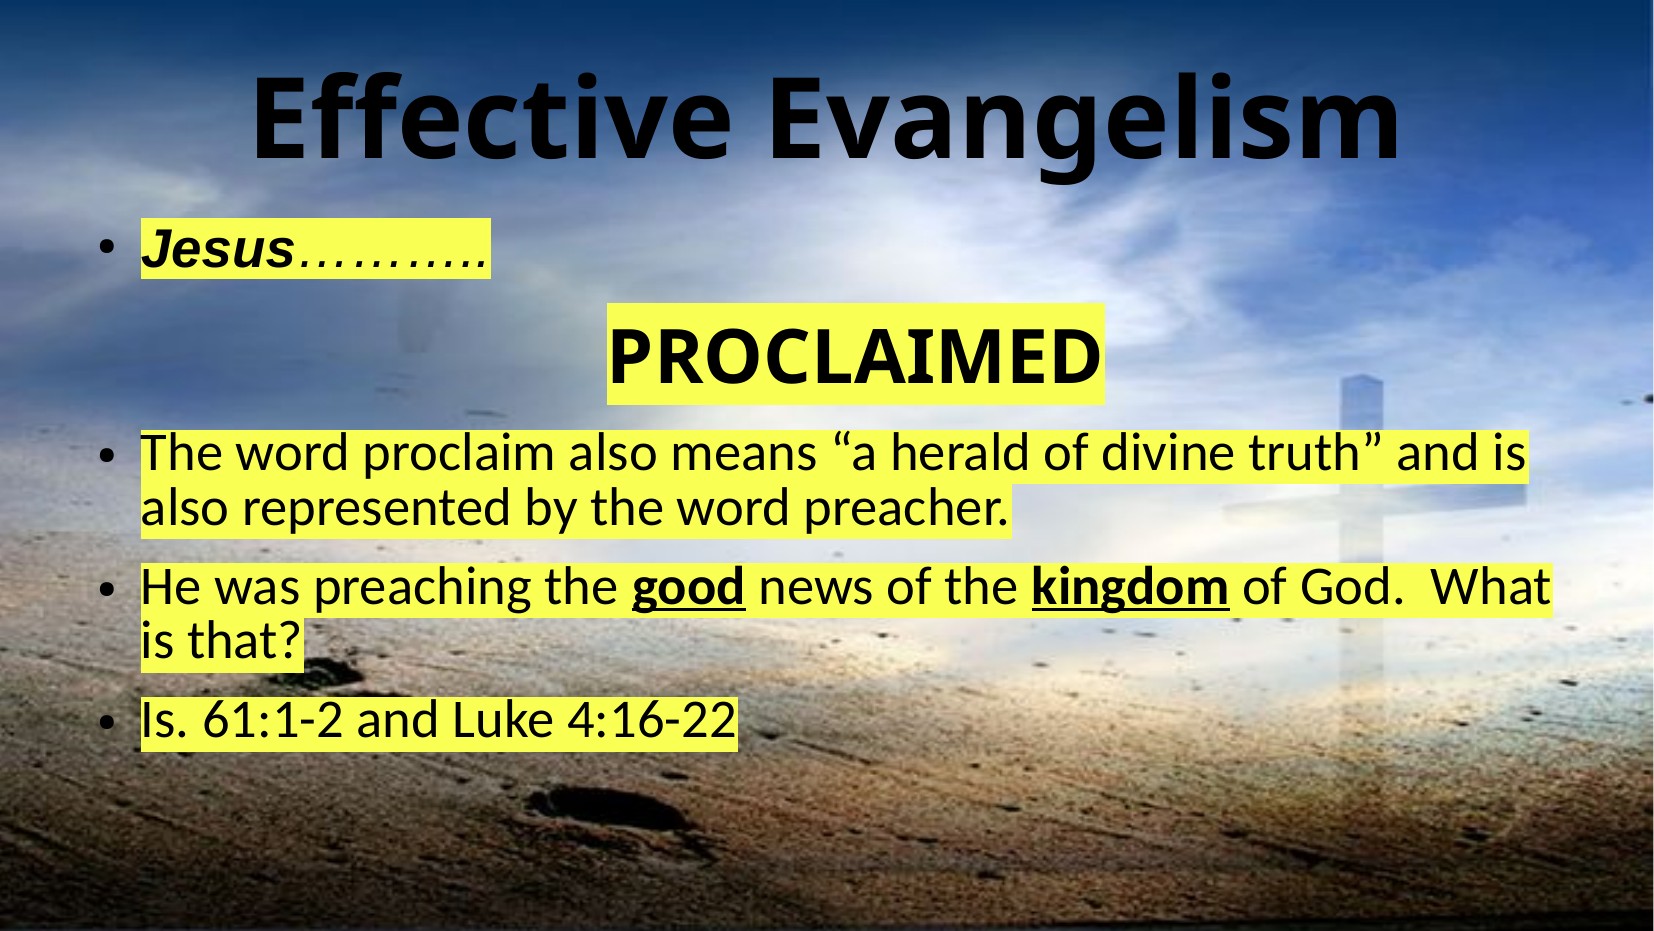

# Effective Evangelism
Jesus………..
PROCLAIMED
The word proclaim also means “a herald of divine truth” and is also represented by the word preacher.
He was preaching the good news of the kingdom of God. What is that?
Is. 61:1-2 and Luke 4:16-22